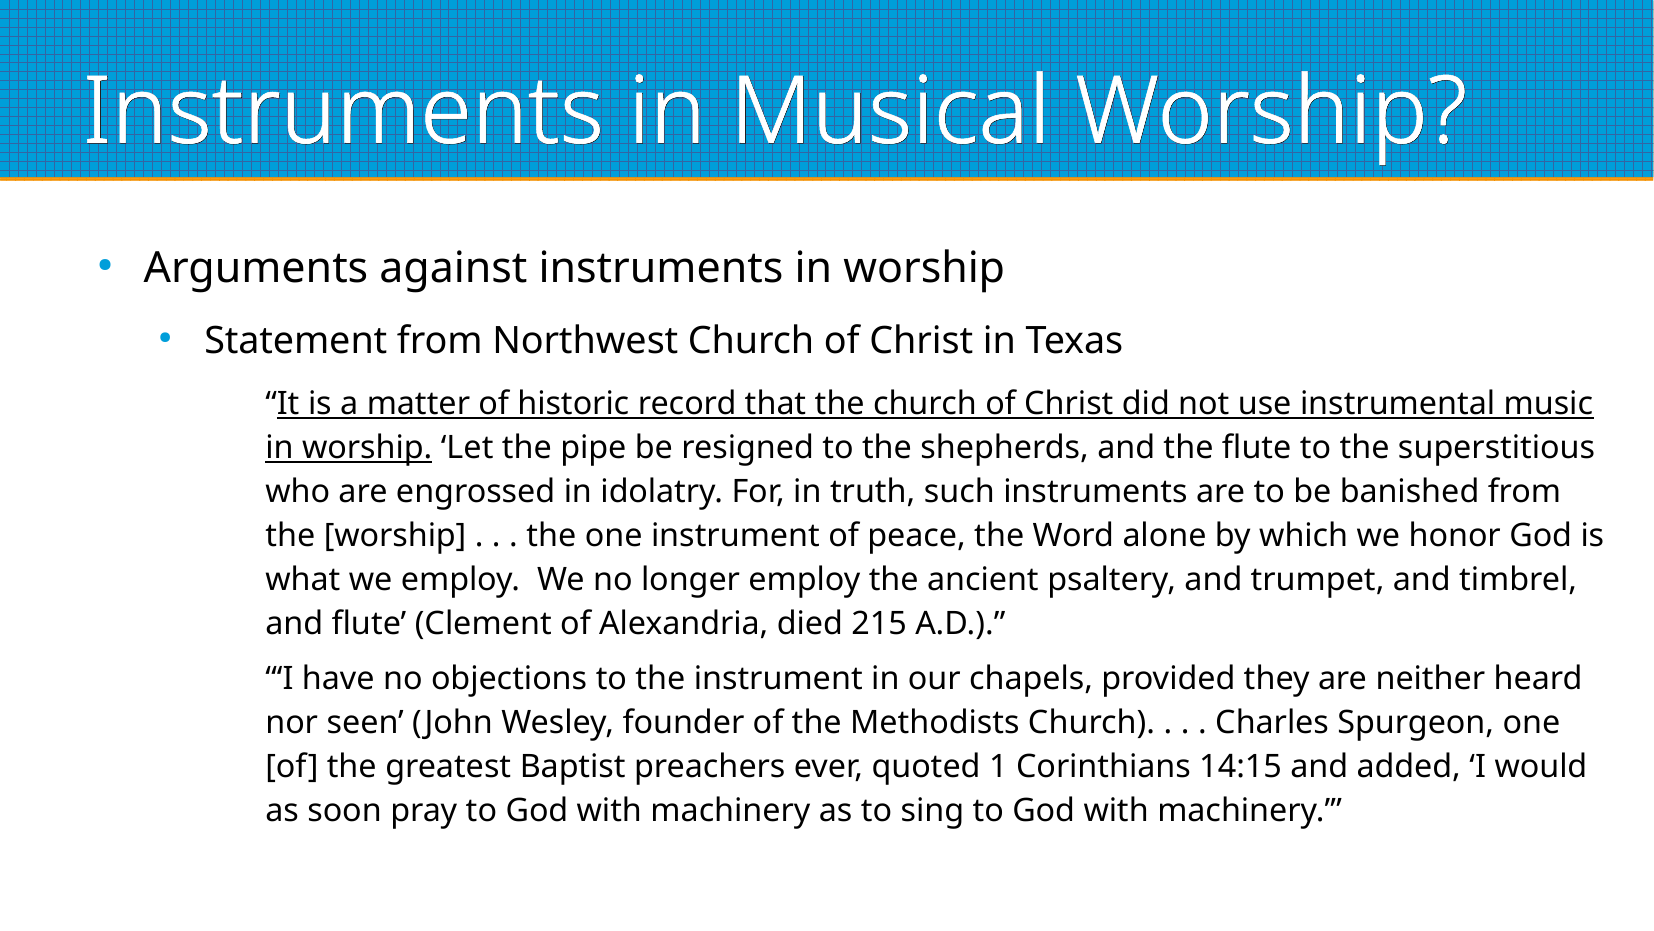

# Instruments in Musical Worship?
Arguments against instruments in worship
Statement from Northwest Church of Christ in Texas
“It is a matter of historic record that the church of Christ did not use instrumental music in worship. ‘Let the pipe be resigned to the shepherds, and the flute to the superstitious who are engrossed in idolatry. For, in truth, such instruments are to be banished from the [worship] . . . the one instrument of peace, the Word alone by which we honor God is what we employ. We no longer employ the ancient psaltery, and trumpet, and timbrel, and flute’ (Clement of Alexandria, died 215 A.D.).”
“‘I have no objections to the instrument in our chapels, provided they are neither heard nor seen’ (John Wesley, founder of the Methodists Church). . . . Charles Spurgeon, one [of] the greatest Baptist preachers ever, quoted 1 Corinthians 14:15 and added, ‘I would as soon pray to God with machinery as to sing to God with machinery.’”